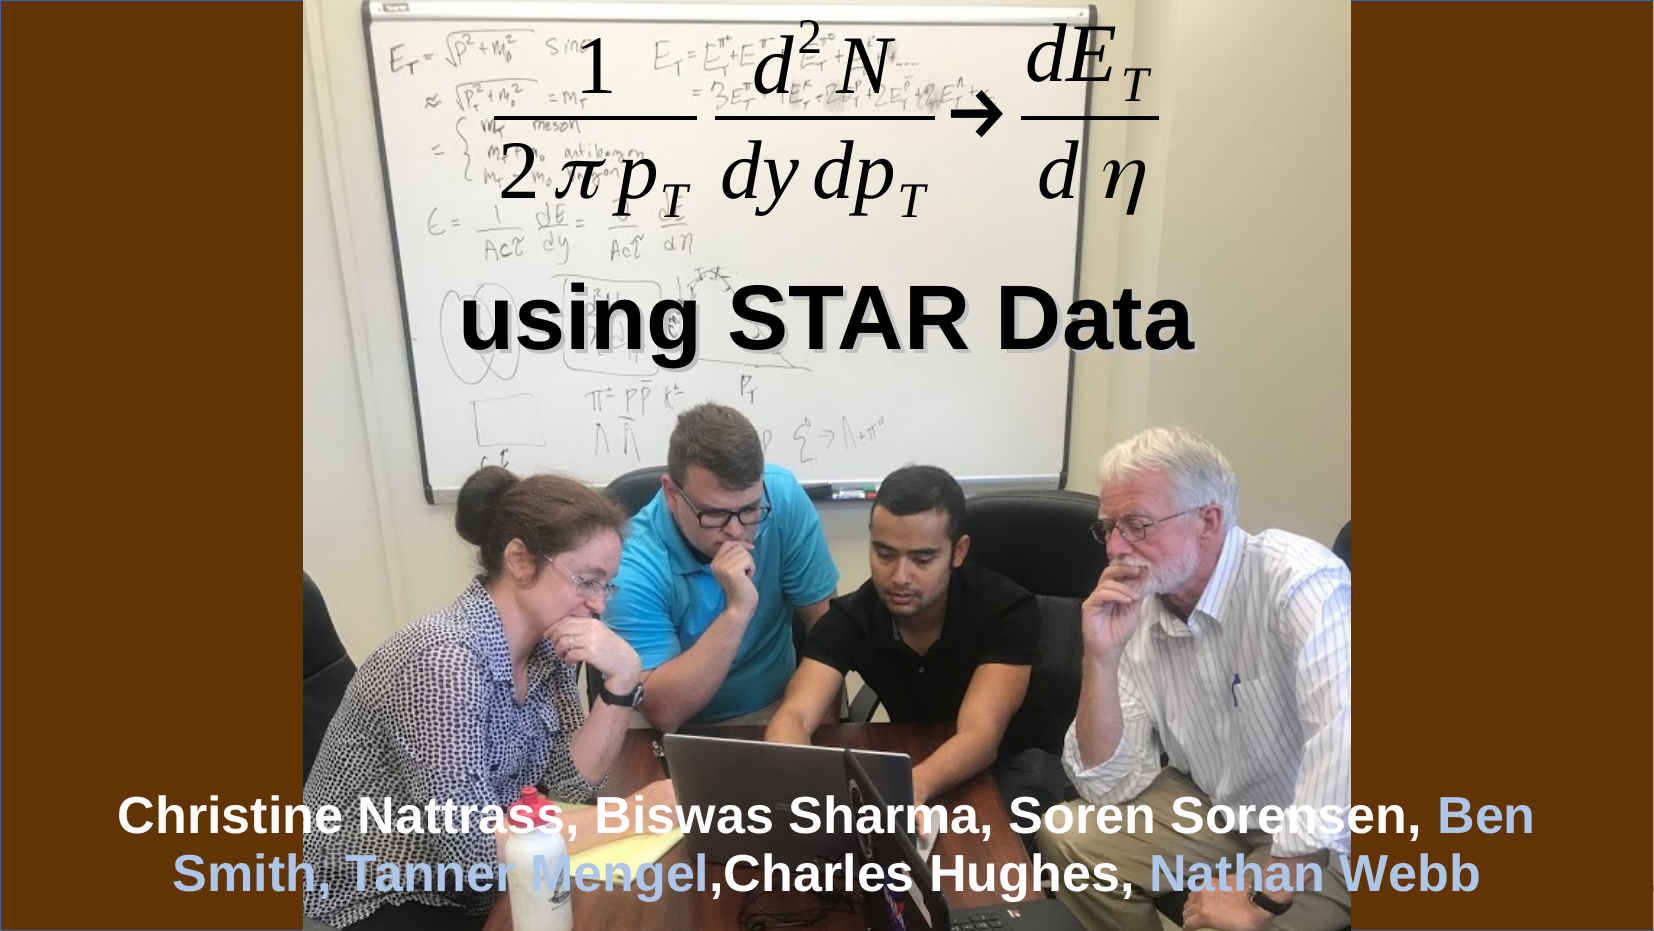

# using STAR Data
Christine Nattrass, Biswas Sharma, Soren Sorensen, Ben Smith, Tanner Mengel,Charles Hughes, Nathan Webb
1